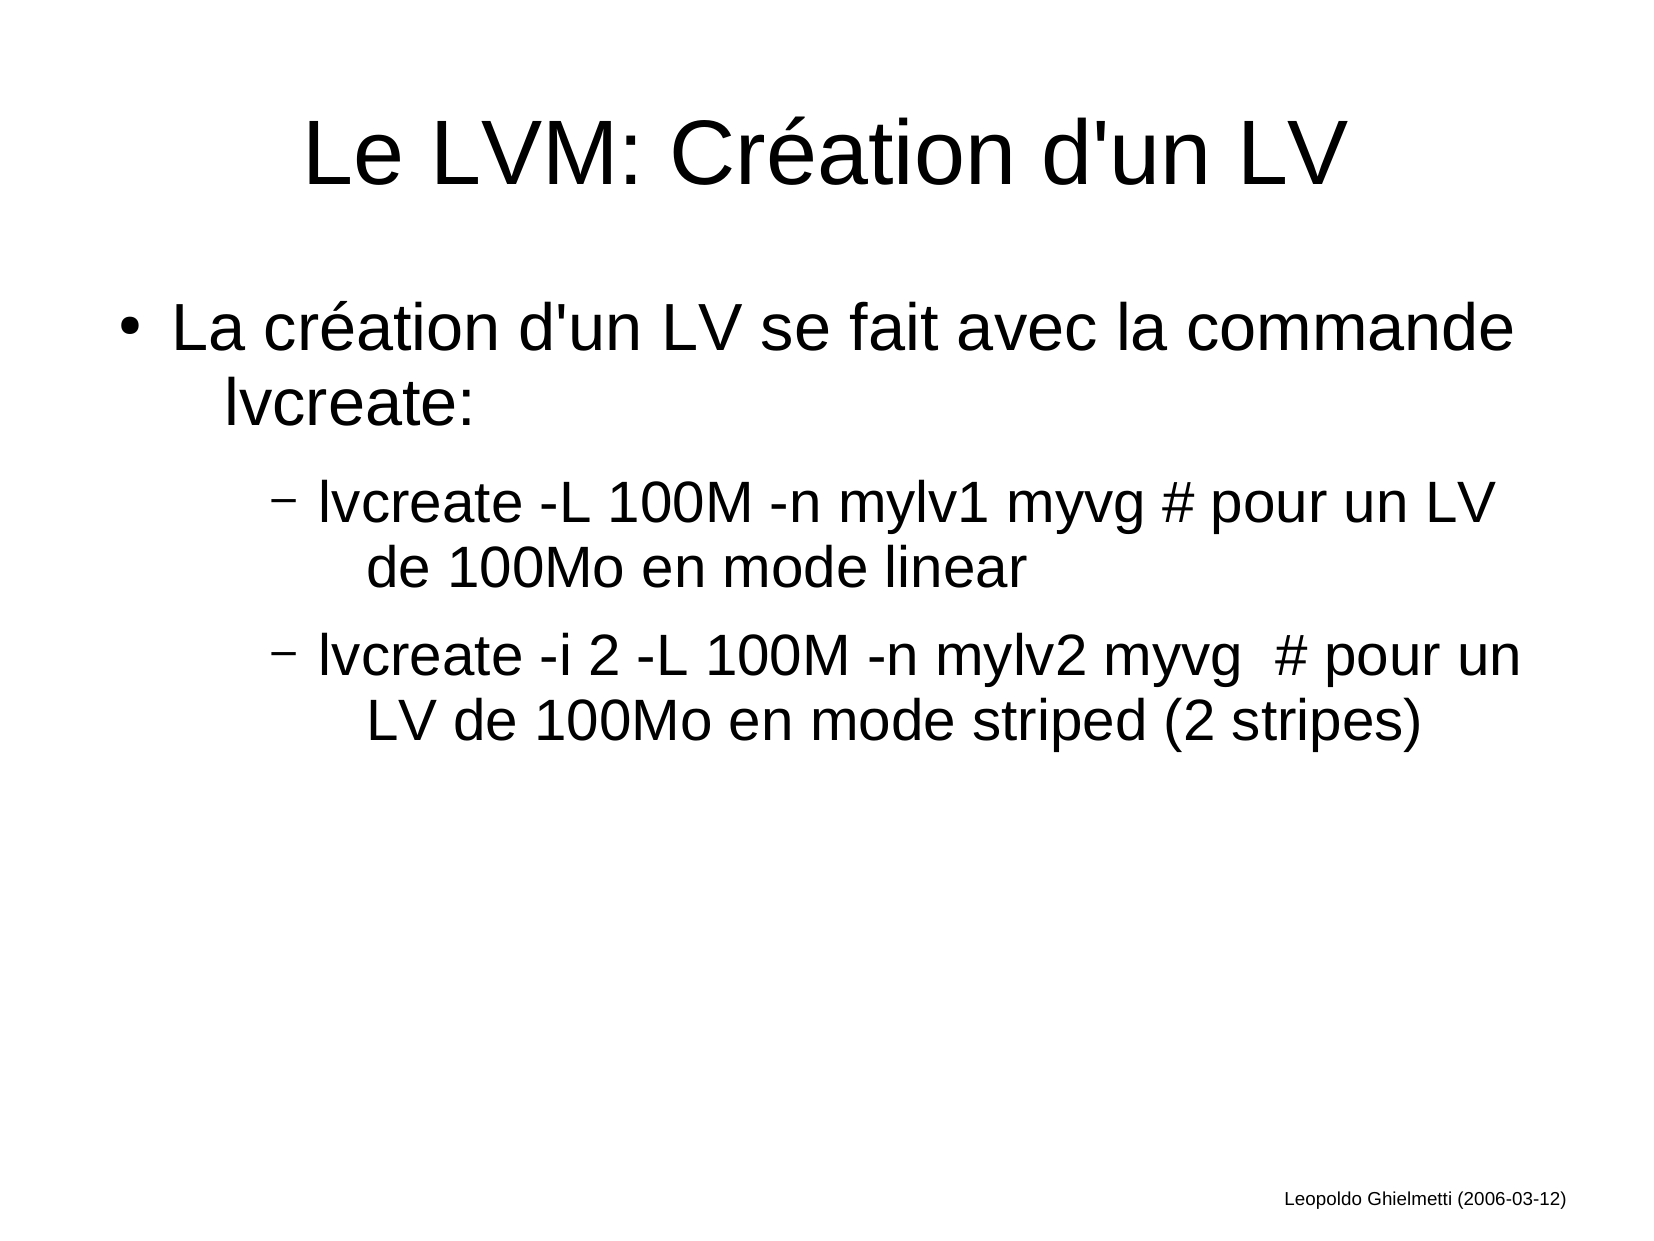

# Le LVM: Création d'un LV
La création d'un LV se fait avec la commande lvcreate:
lvcreate -L 100M -n mylv1 myvg # pour un LV de 100Mo en mode linear
lvcreate -i 2 -L 100M -n mylv2 myvg # pour un LV de 100Mo en mode striped (2 stripes)
Leopoldo Ghielmetti (2006-03-12)